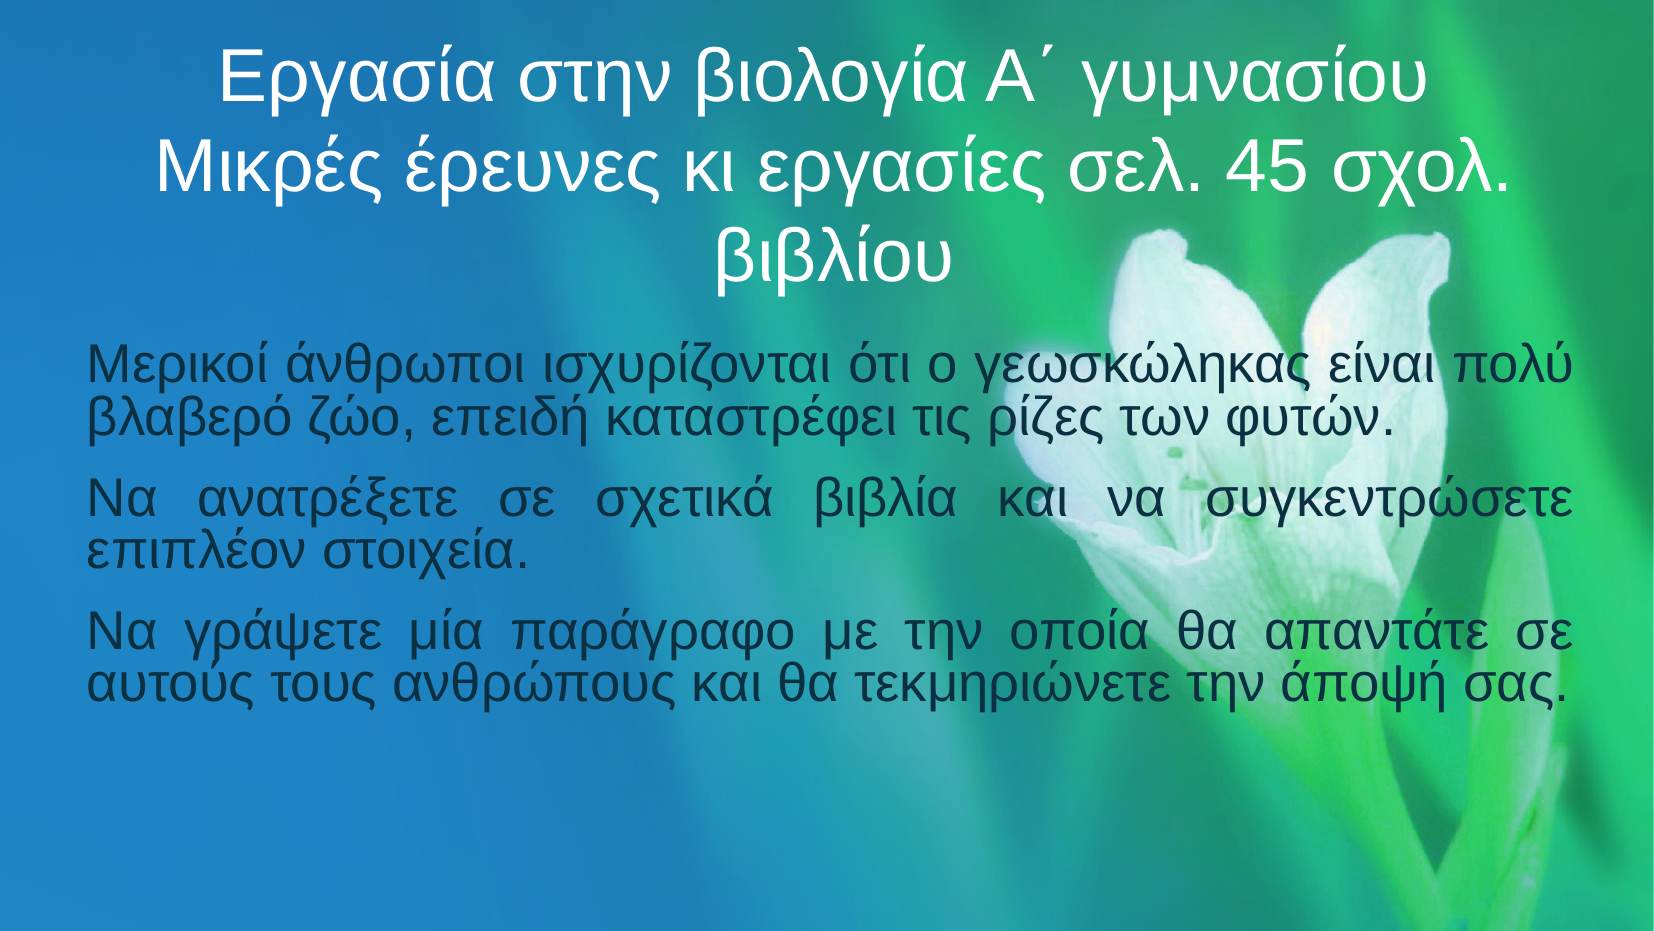

# Εργασία στην βιολογία Α΄ γυμνασίου Μικρές έρευνες κι εργασίες σελ. 45 σχολ. βιβλίου
Μερικοί άνθρωποι ισχυρίζονται ότι ο γεωσκώληκας είναι πολύ βλαβερό ζώο, επειδή καταστρέφει τις ρίζες των φυτών.
Να ανατρέξετε σε σχετικά βιβλία και να συγκεντρώσετε επιπλέον στοιχεία.
Να γράψετε μία παράγραφο με την οποία θα απαντάτε σε αυτούς τους ανθρώπους και θα τεκμηριώνετε την άποψή σας.